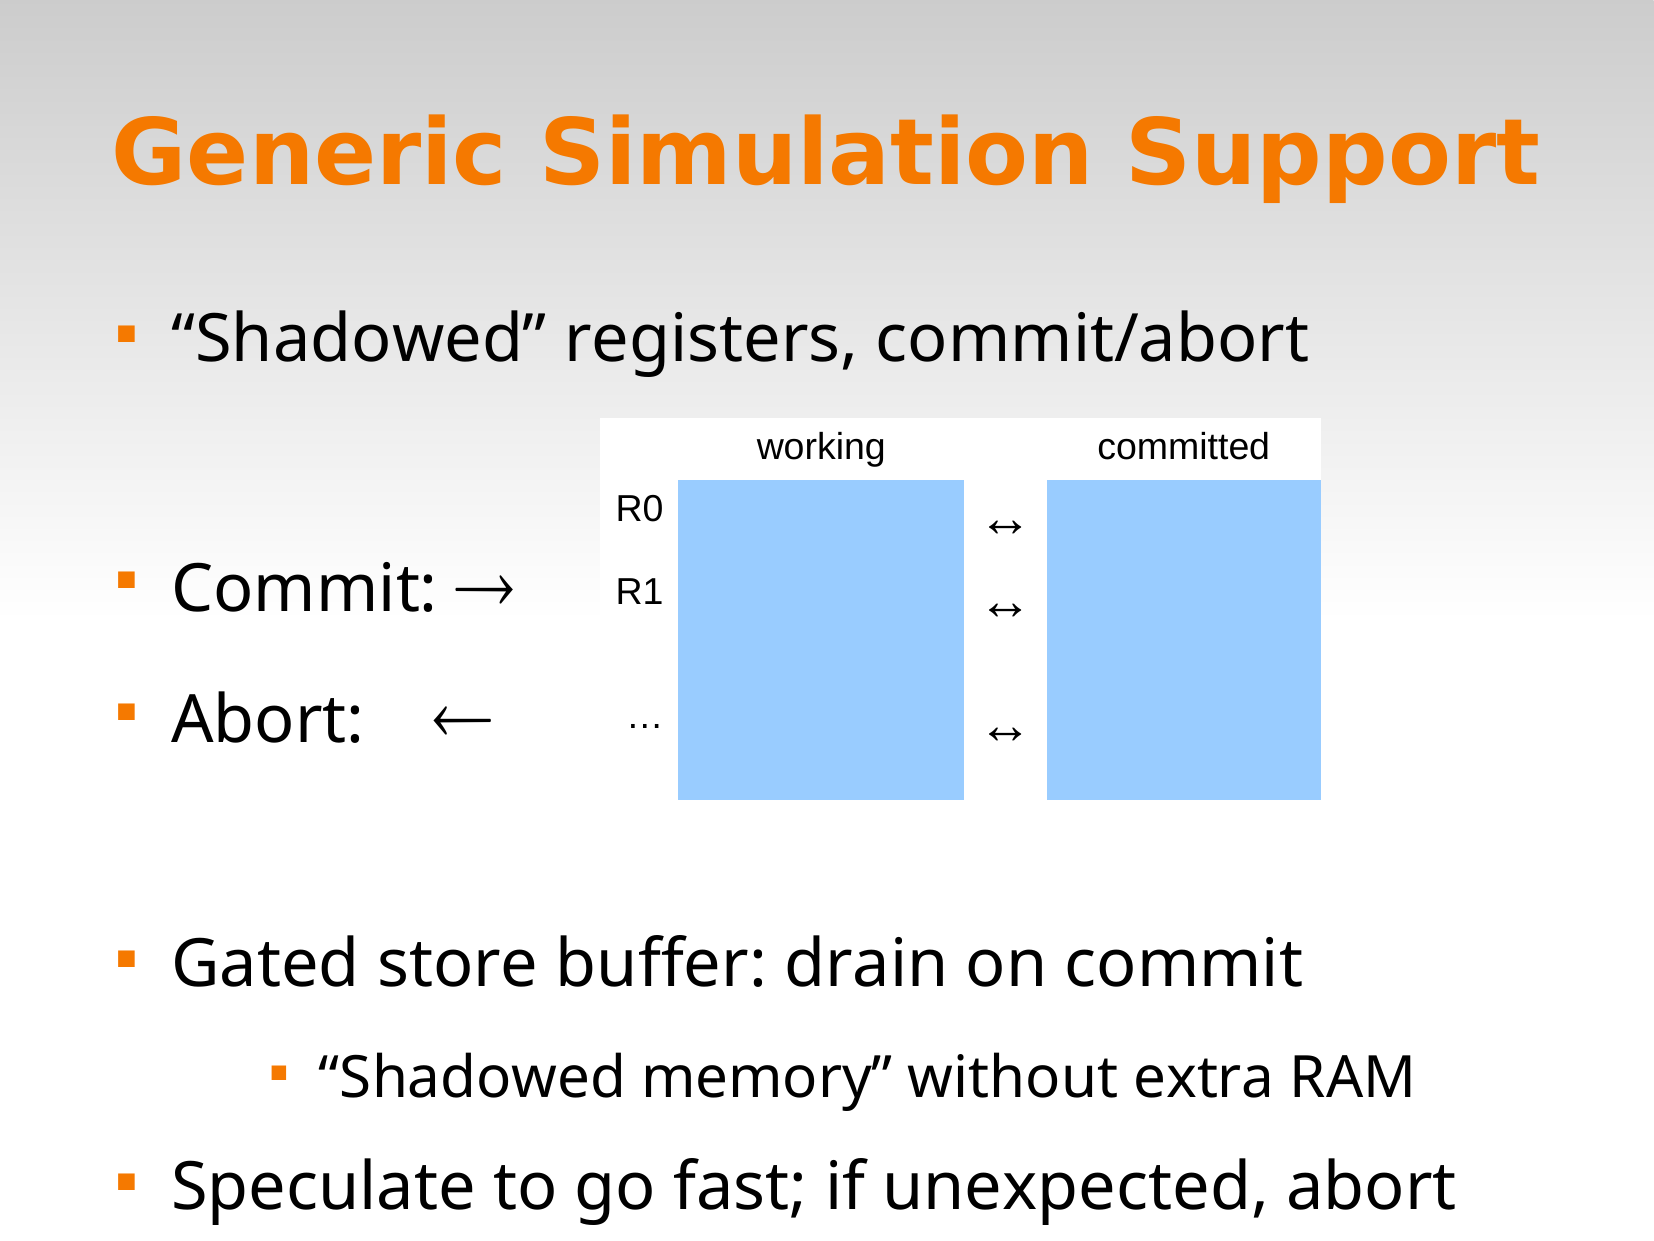

# Generic Simulation Support
“Shadowed” registers, commit/abort
Commit: 
Abort: 
Gated store buffer: drain on commit
“Shadowed memory” without extra RAM
Speculate to go fast; if unexpected, abort
| | working | | committed |
| --- | --- | --- | --- |
| R0 | | ↔ | |
| R1 | | ↔ | |
| … | | ↔ | |